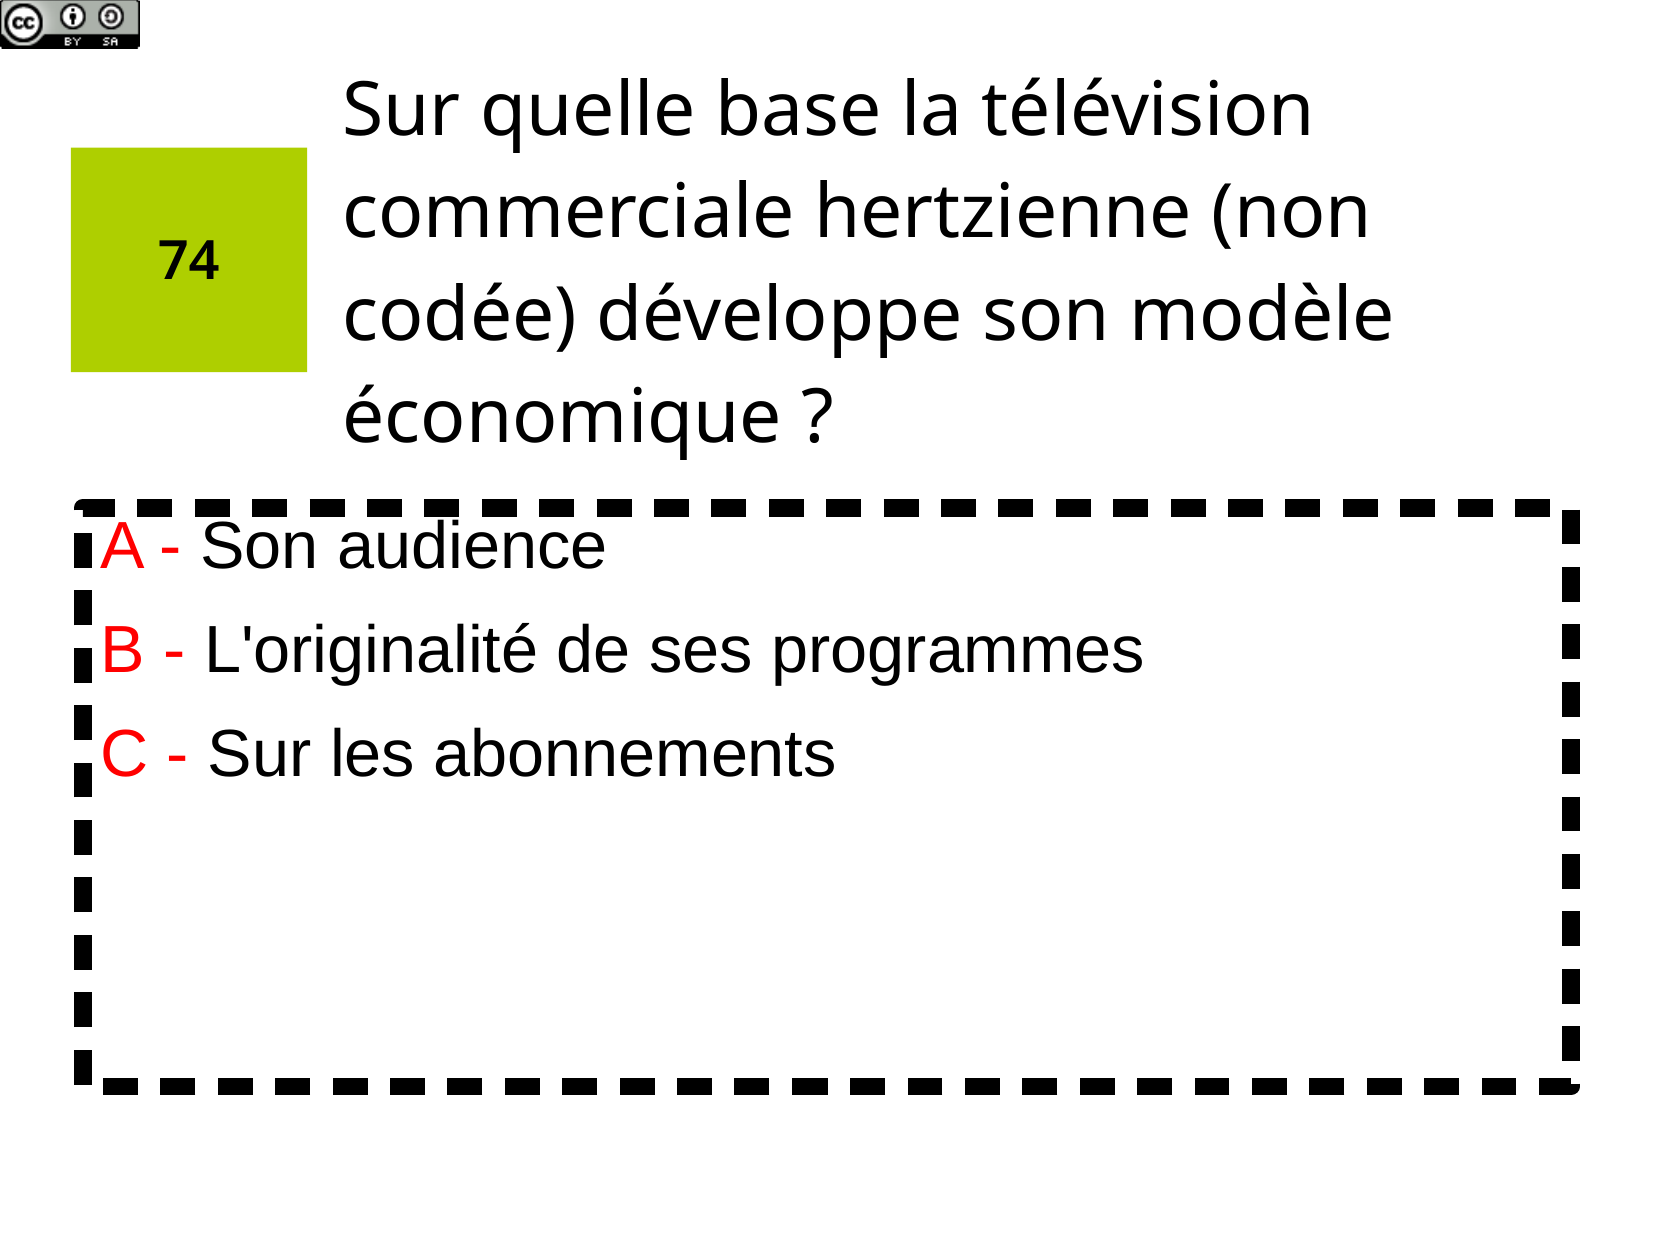

# Sur quelle base la télévision commerciale hertzienne (non codée) développe son modèle économique ?
74
Son audience
L'originalité de ses programmes
Sur les abonnements